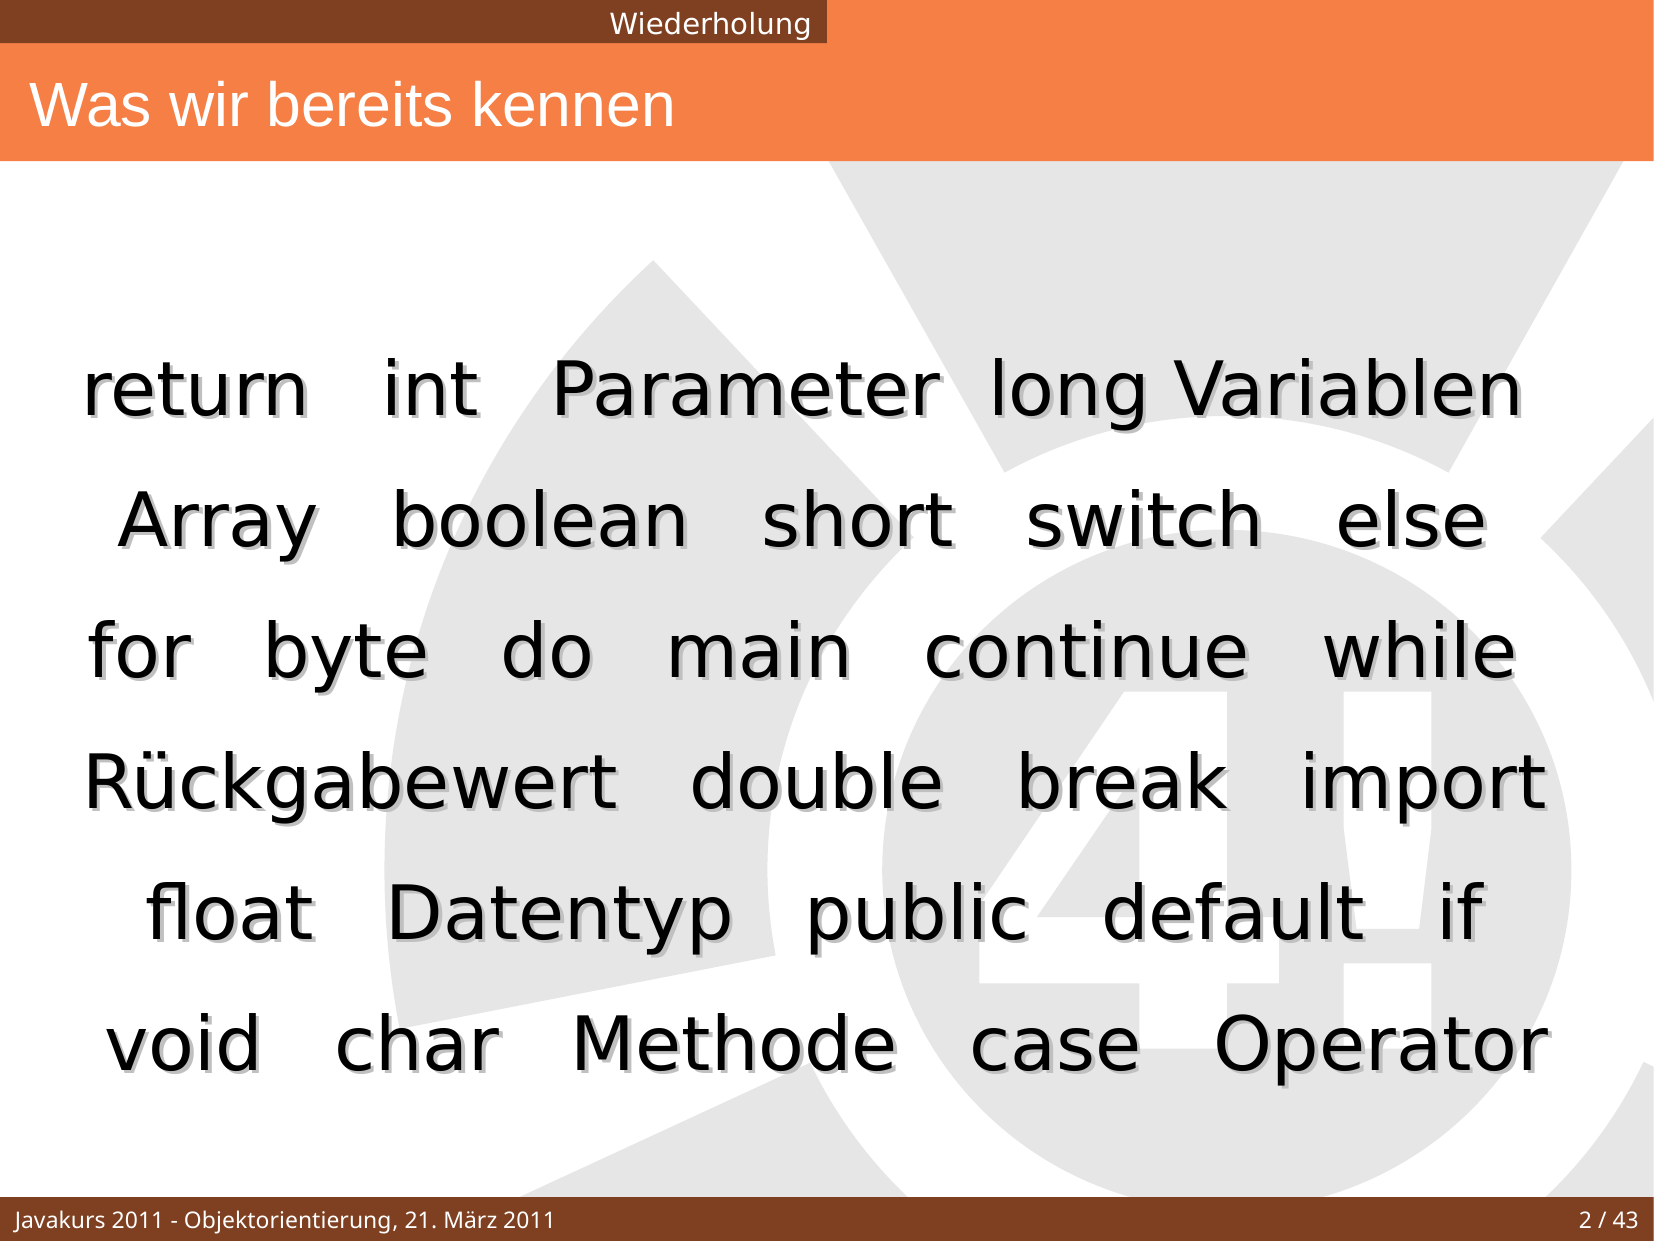

Wiederholung
# Was wir bereits kennen
return int Parameter long Variablen Array boolean short switch else for byte do main continue while Rückgabewert double break import float Datentyp public default if void char Methode case Operator